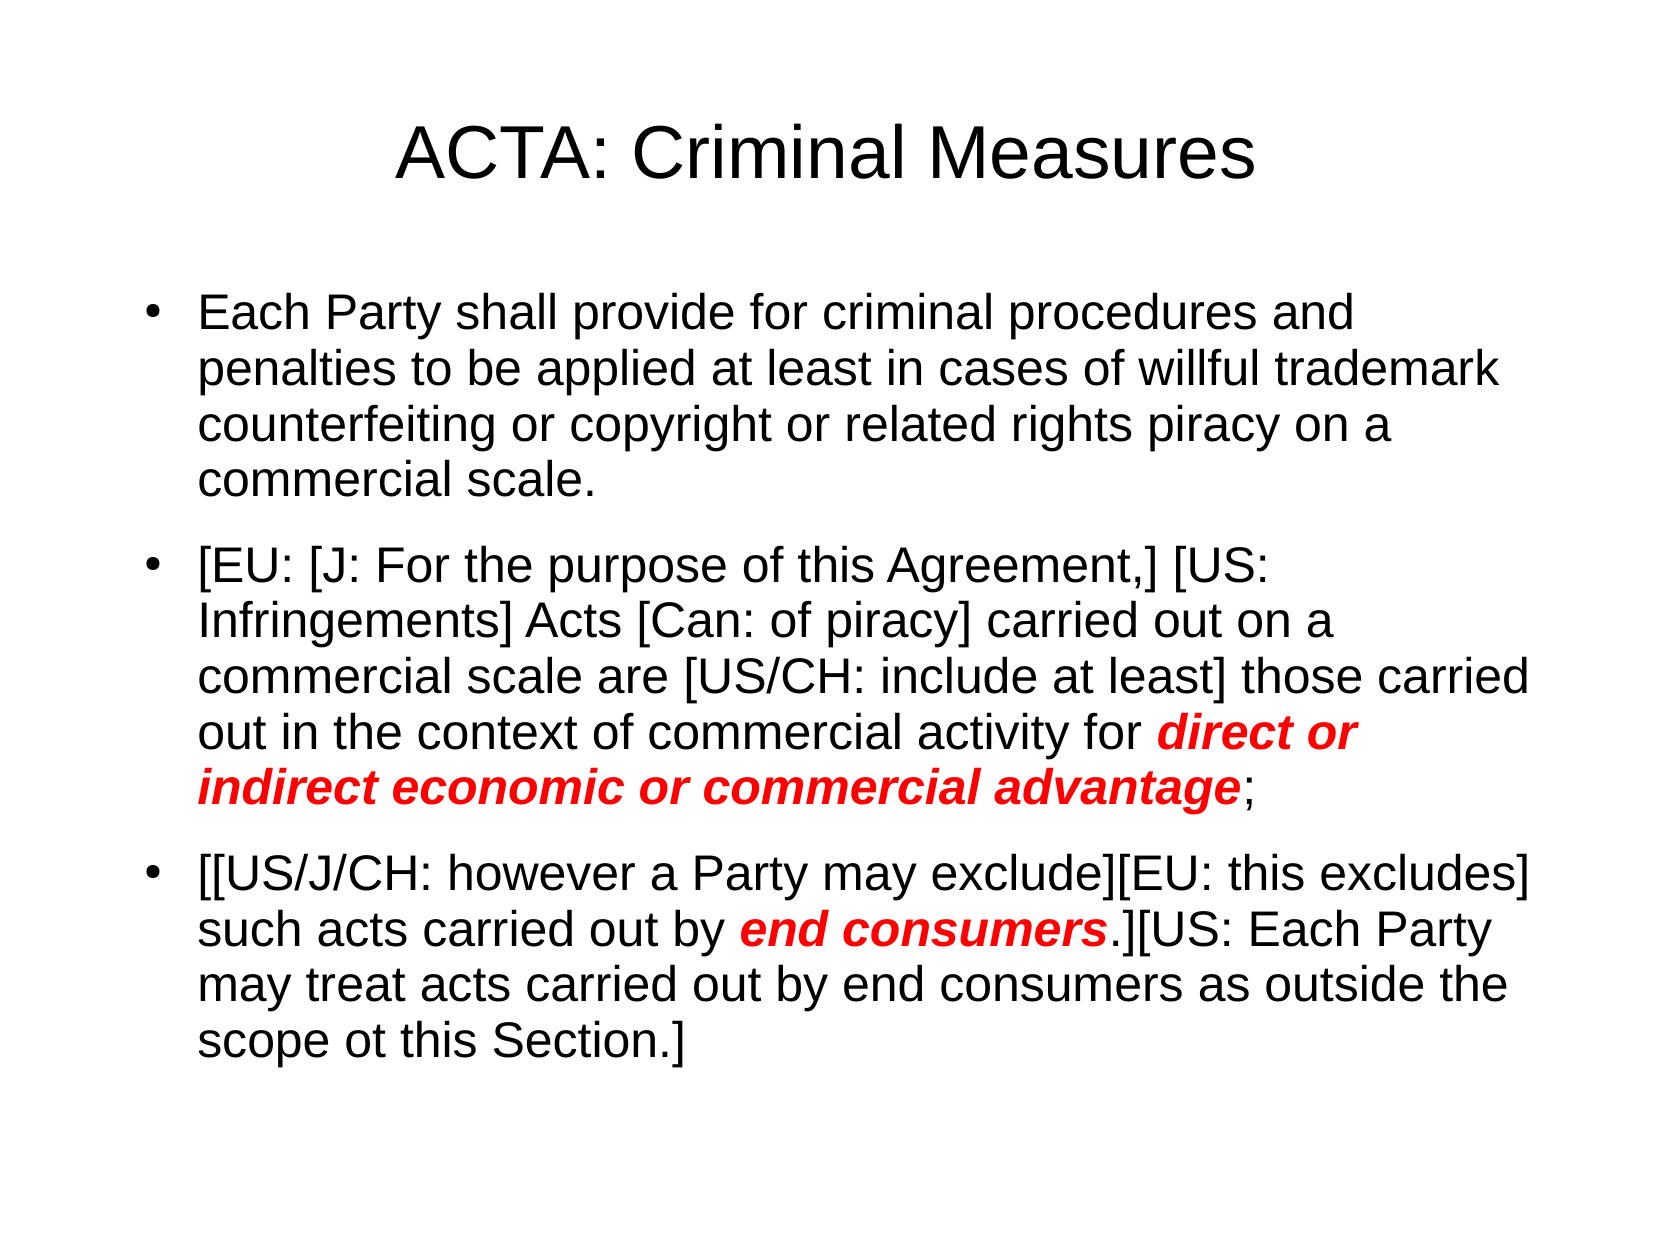

# ACTA: Criminal Measures
Each Party shall provide for criminal procedures and penalties to be applied at least in cases of willful trademark counterfeiting or copyright or related rights piracy on a commercial scale.
[EU: [J: For the purpose of this Agreement,] [US: Infringements] Acts [Can: of piracy] carried out on a commercial scale are [US/CH: include at least] those carried out in the context of commercial activity for direct or indirect economic or commercial advantage;
[[US/J/CH: however a Party may exclude][EU: this excludes] such acts carried out by end consumers.][US: Each Party may treat acts carried out by end consumers as outside the scope ot this Section.]